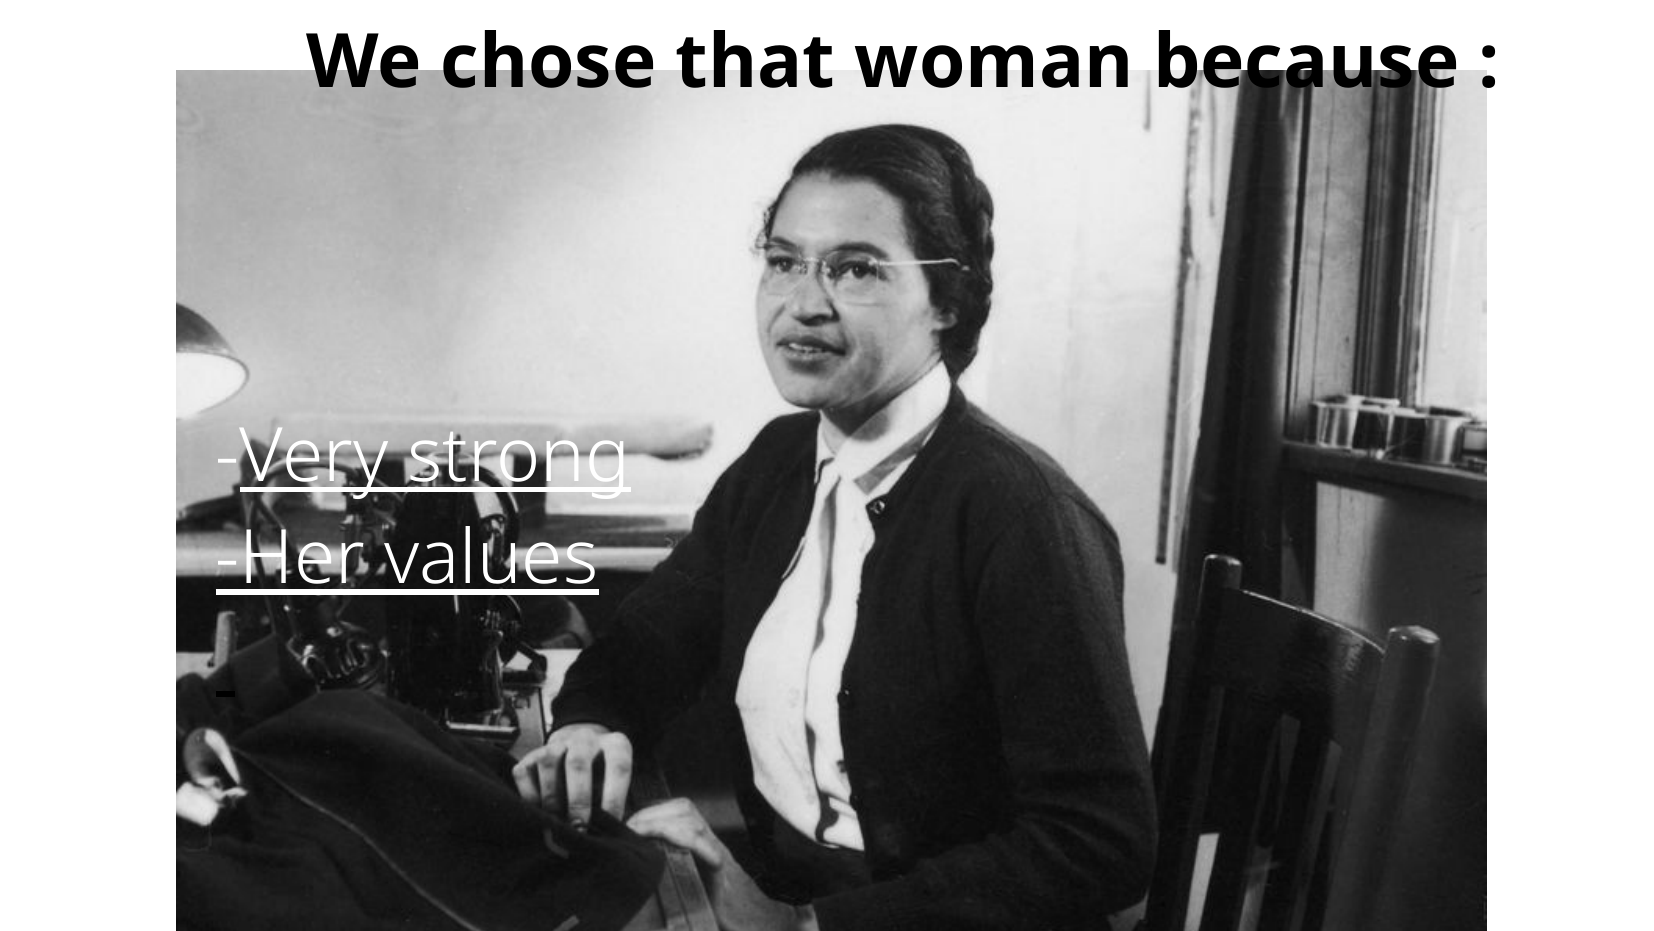

We chose that woman because :
-Very strong
-Her values